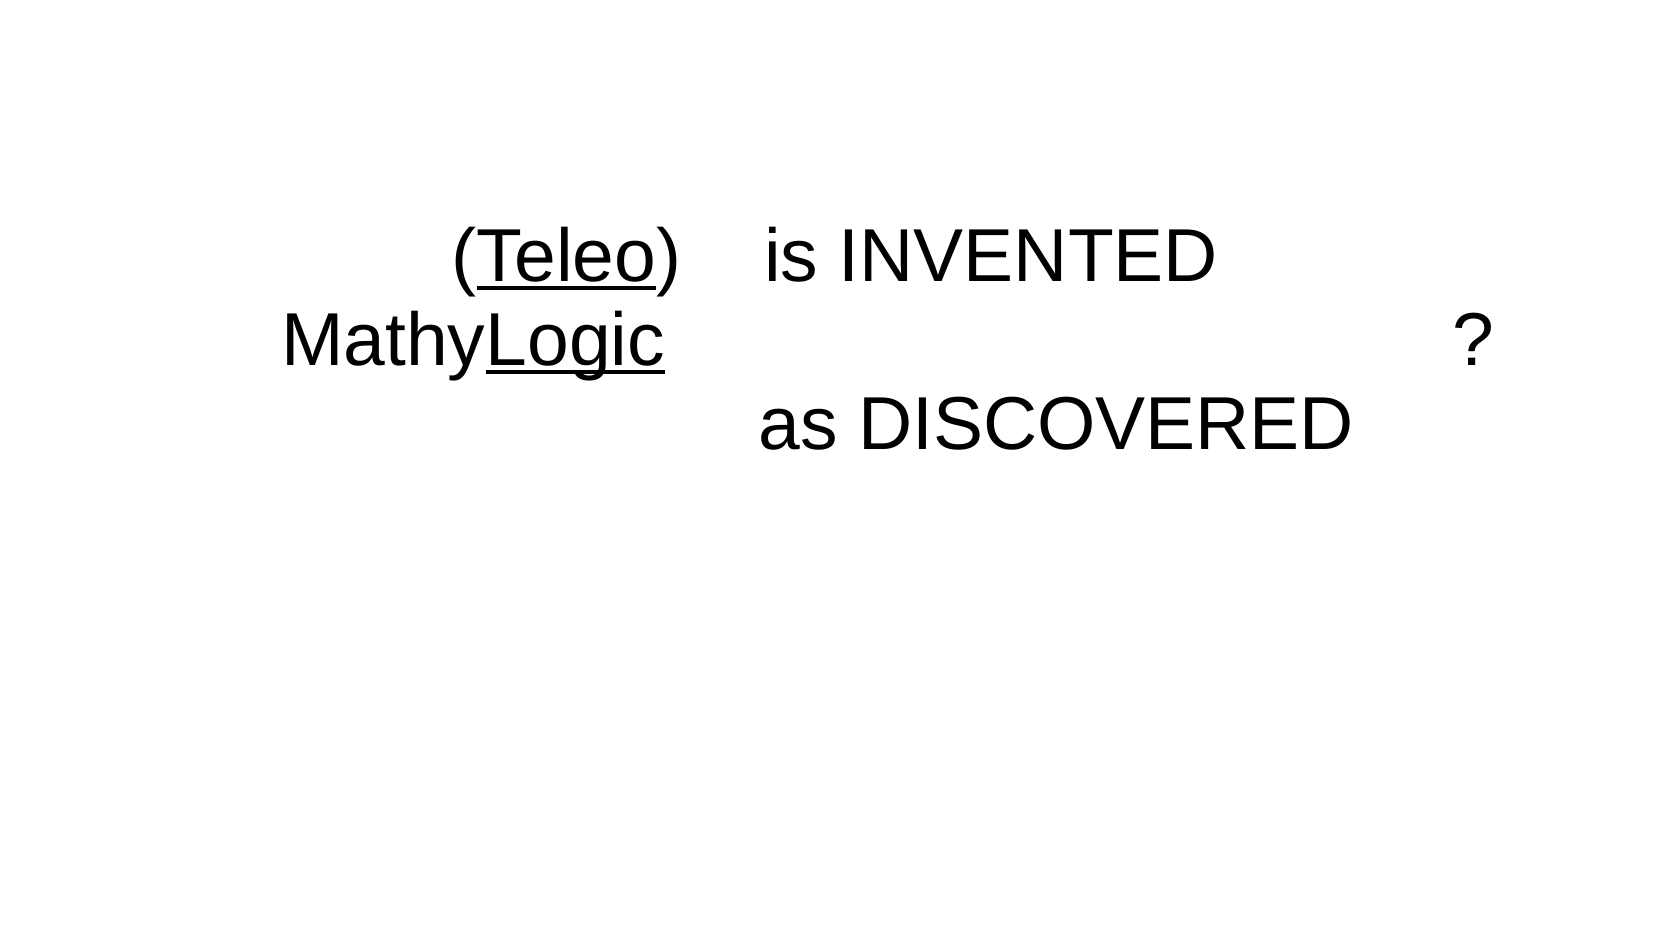

(Teleo) is INVENTED
 MathyLogic ?
 as DISCOVERED